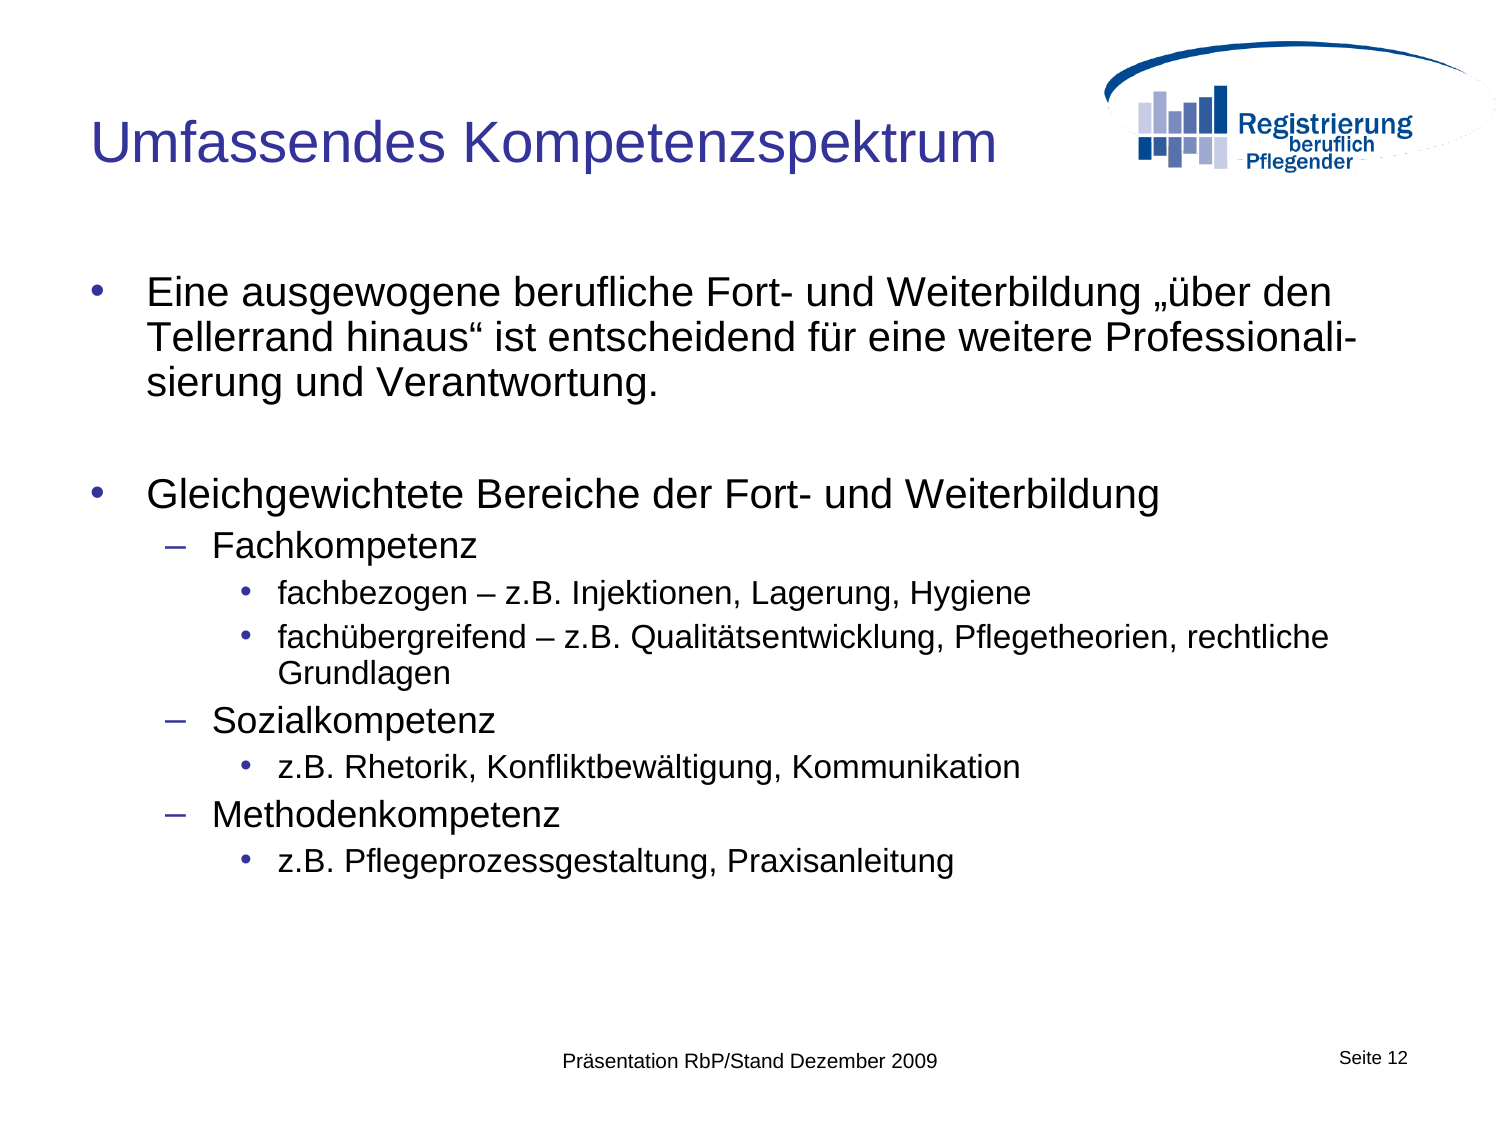

# Umfassendes Kompetenzspektrum
Eine ausgewogene berufliche Fort- und Weiterbildung „über den Tellerrand hinaus“ ist entscheidend für eine weitere Professionali-sierung und Verantwortung.
Gleichgewichtete Bereiche der Fort- und Weiterbildung
Fachkompetenz
fachbezogen – z.B. Injektionen, Lagerung, Hygiene
fachübergreifend – z.B. Qualitätsentwicklung, Pflegetheorien, rechtliche Grundlagen
Sozialkompetenz
z.B. Rhetorik, Konfliktbewältigung, Kommunikation
Methodenkompetenz
z.B. Pflegeprozessgestaltung, Praxisanleitung
Präsentation RbP/Stand Dezember 2009